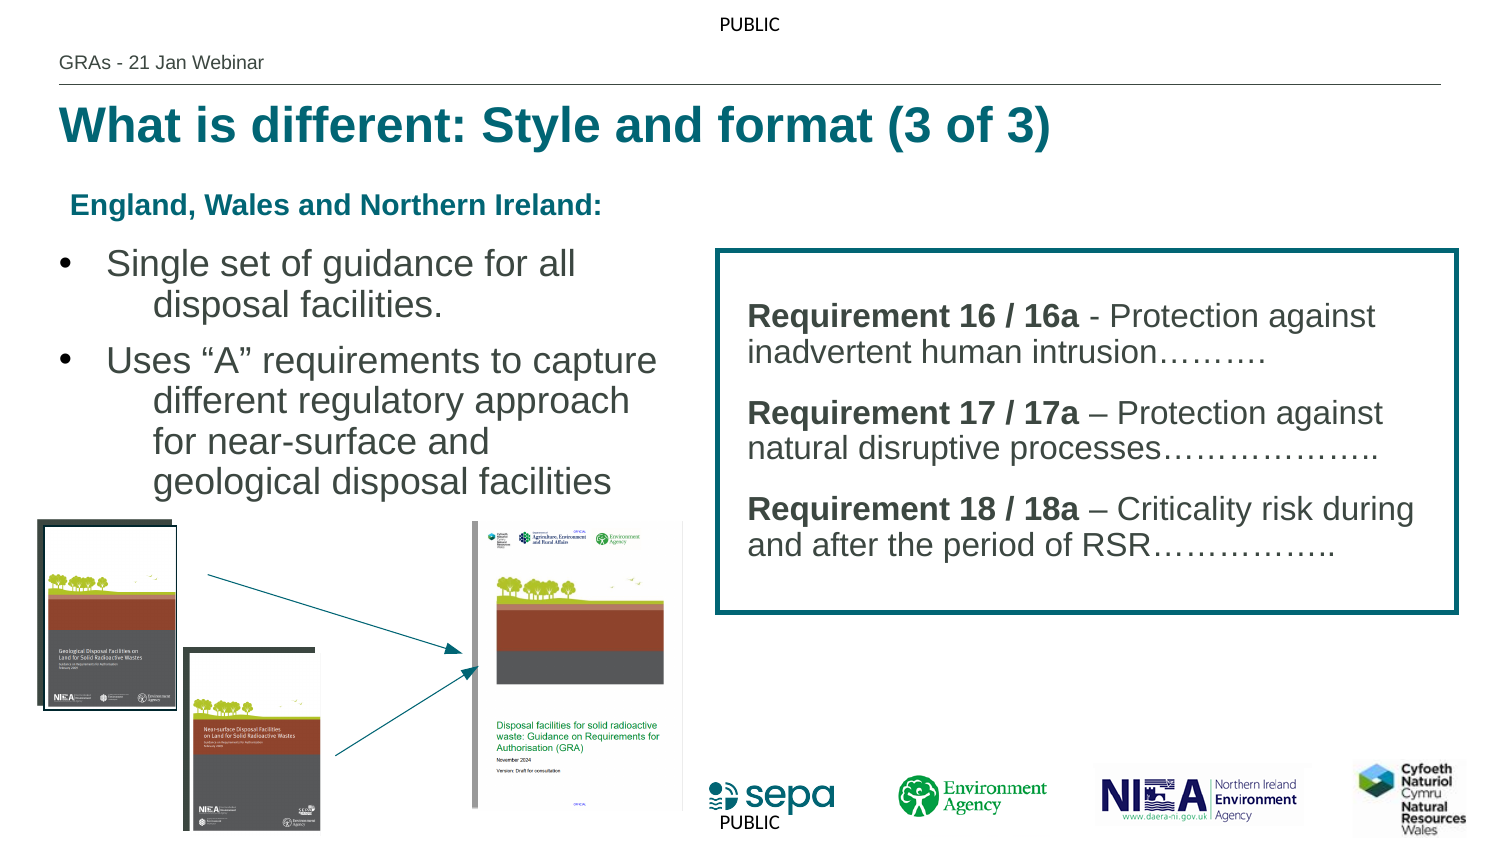

GRAs - 21 Jan Webinar
# What is different: Style and format (3 of 3)
England, Wales and Northern Ireland:
Single set of guidance for all disposal facilities.
Uses “A” requirements to capture different regulatory approach for near-surface and geological disposal facilities
Requirement 16 / 16a - Protection against inadvertent human intrusion……….
Requirement 17 / 17a – Protection against natural disruptive processes………………..
Requirement 18 / 18a – Criticality risk during and after the period of RSR……………..